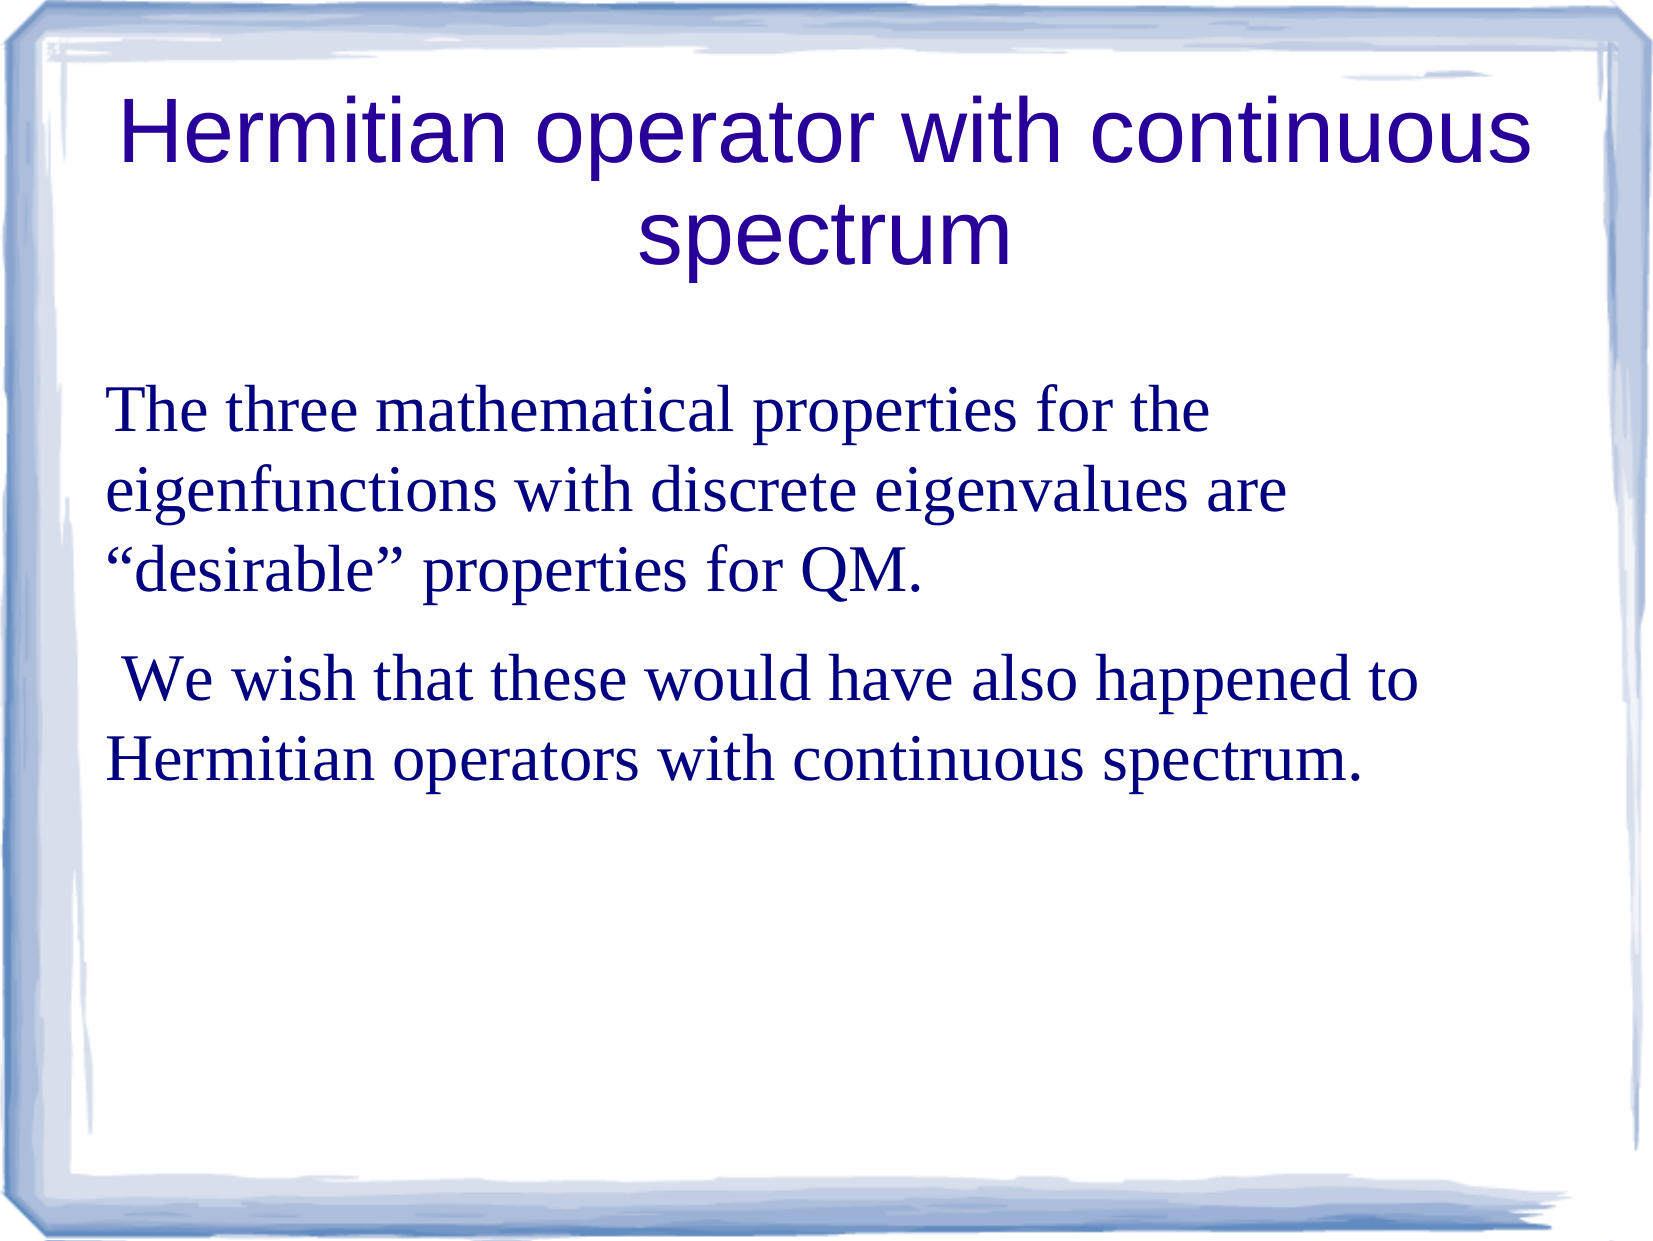

# Hermitian operator with continuous spectrum
The three mathematical properties for the eigenfunctions with discrete eigenvalues are “desirable” properties for QM.
 We wish that these would have also happened to Hermitian operators with continuous spectrum.